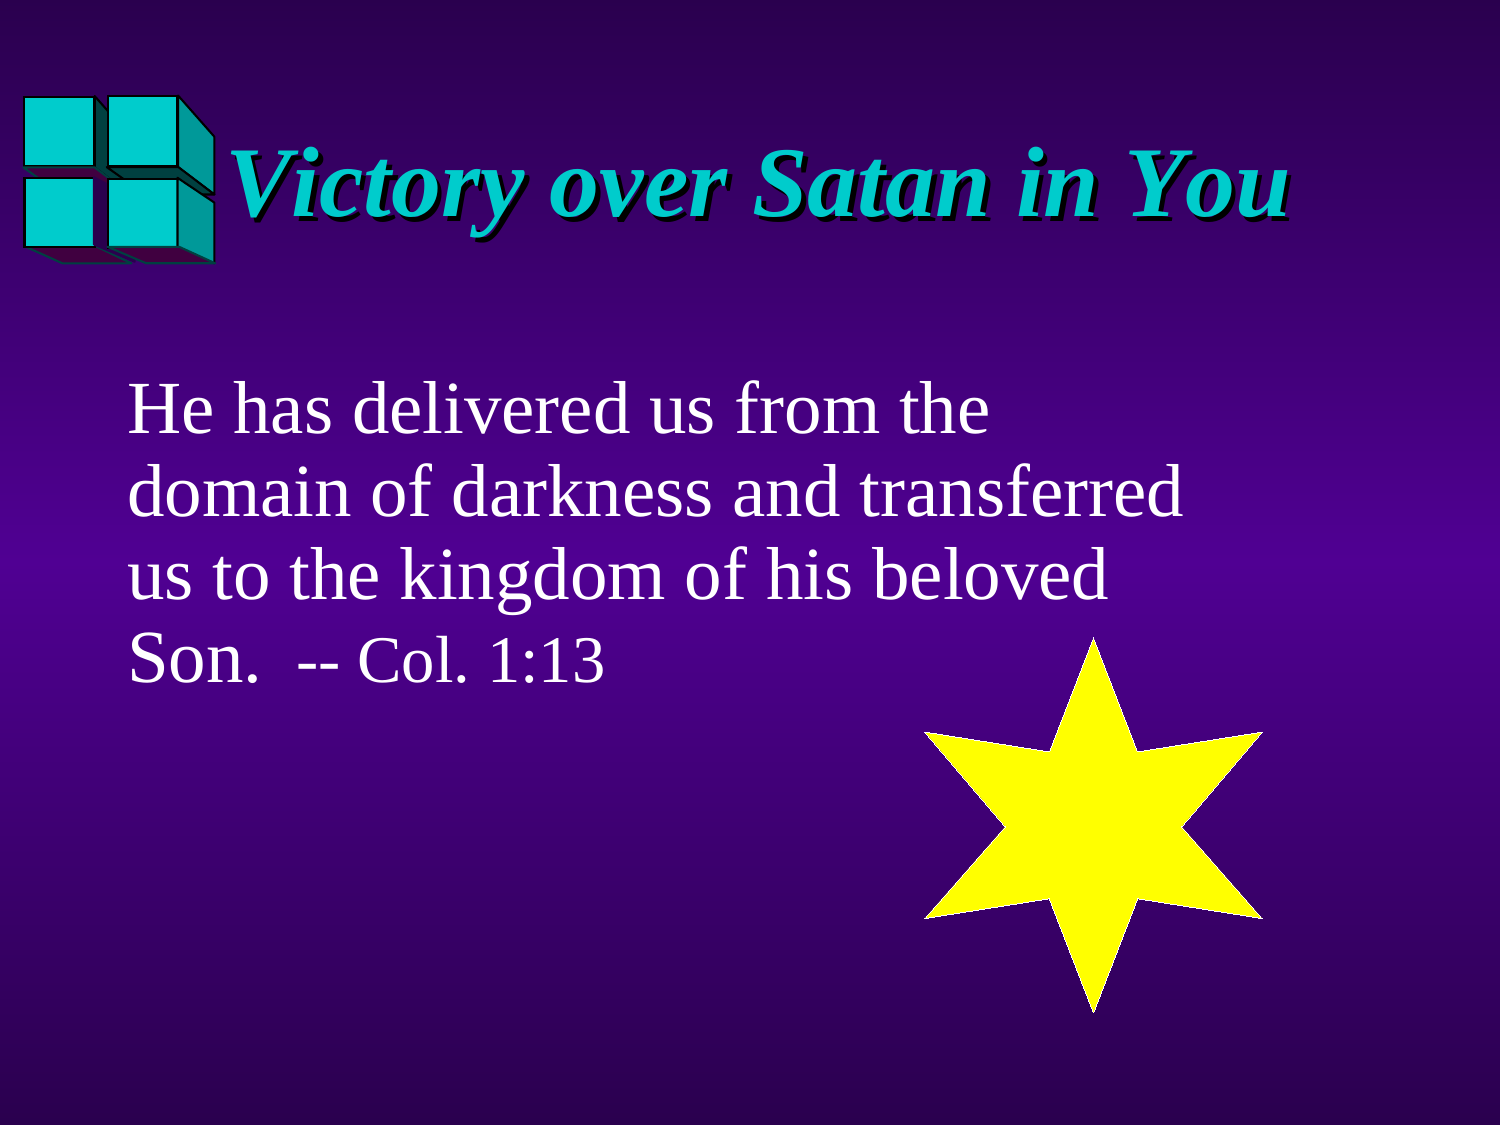

# Victory over Satan in You
He has delivered us from the domain of darkness and transferred us to the kingdom of his beloved Son. -- Col. 1:13